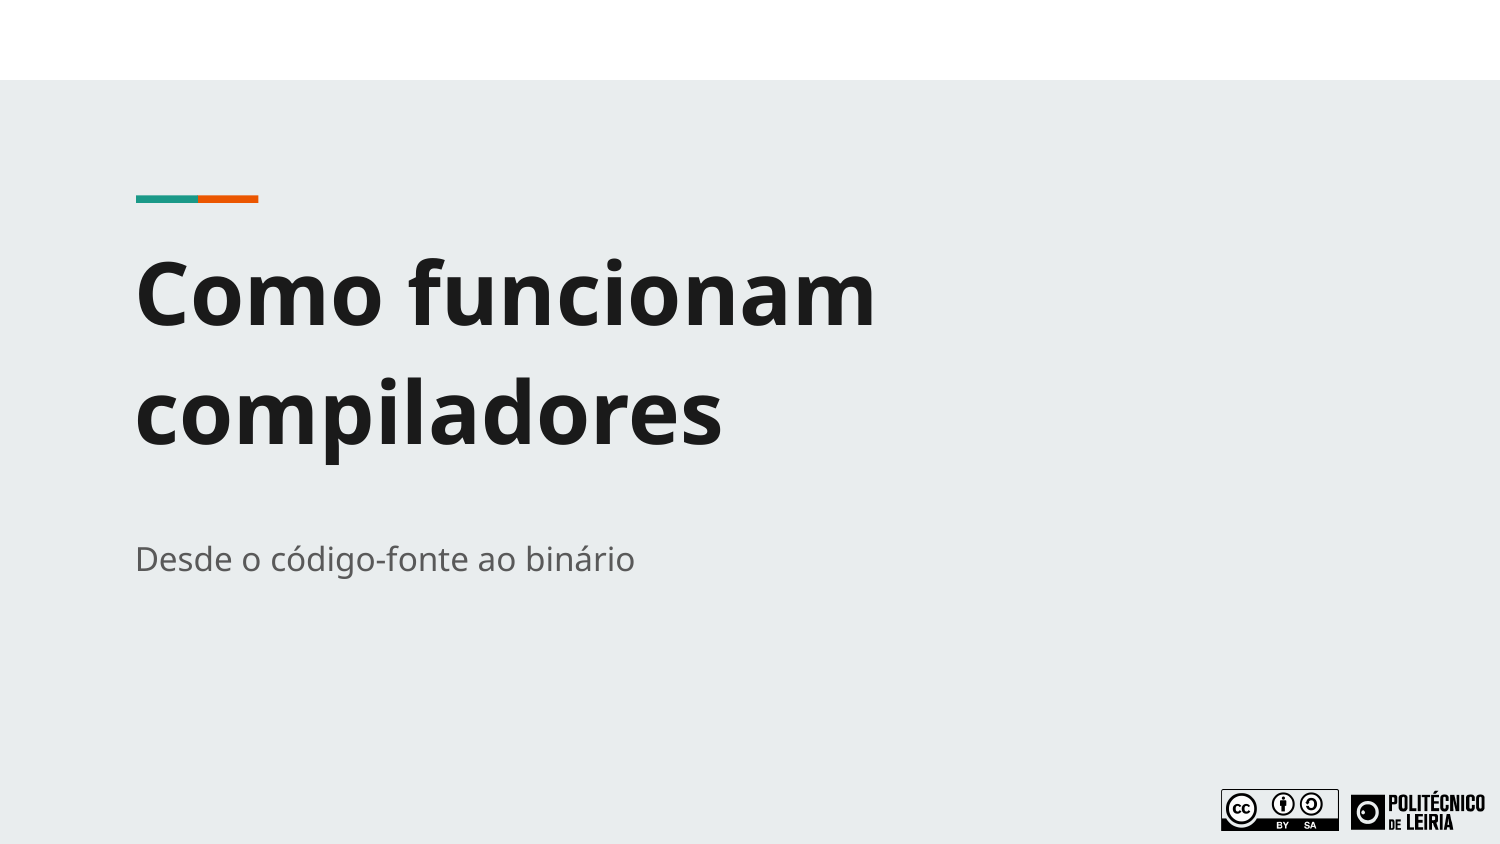

# Como funcionam compiladores
Desde o código-fonte ao binário